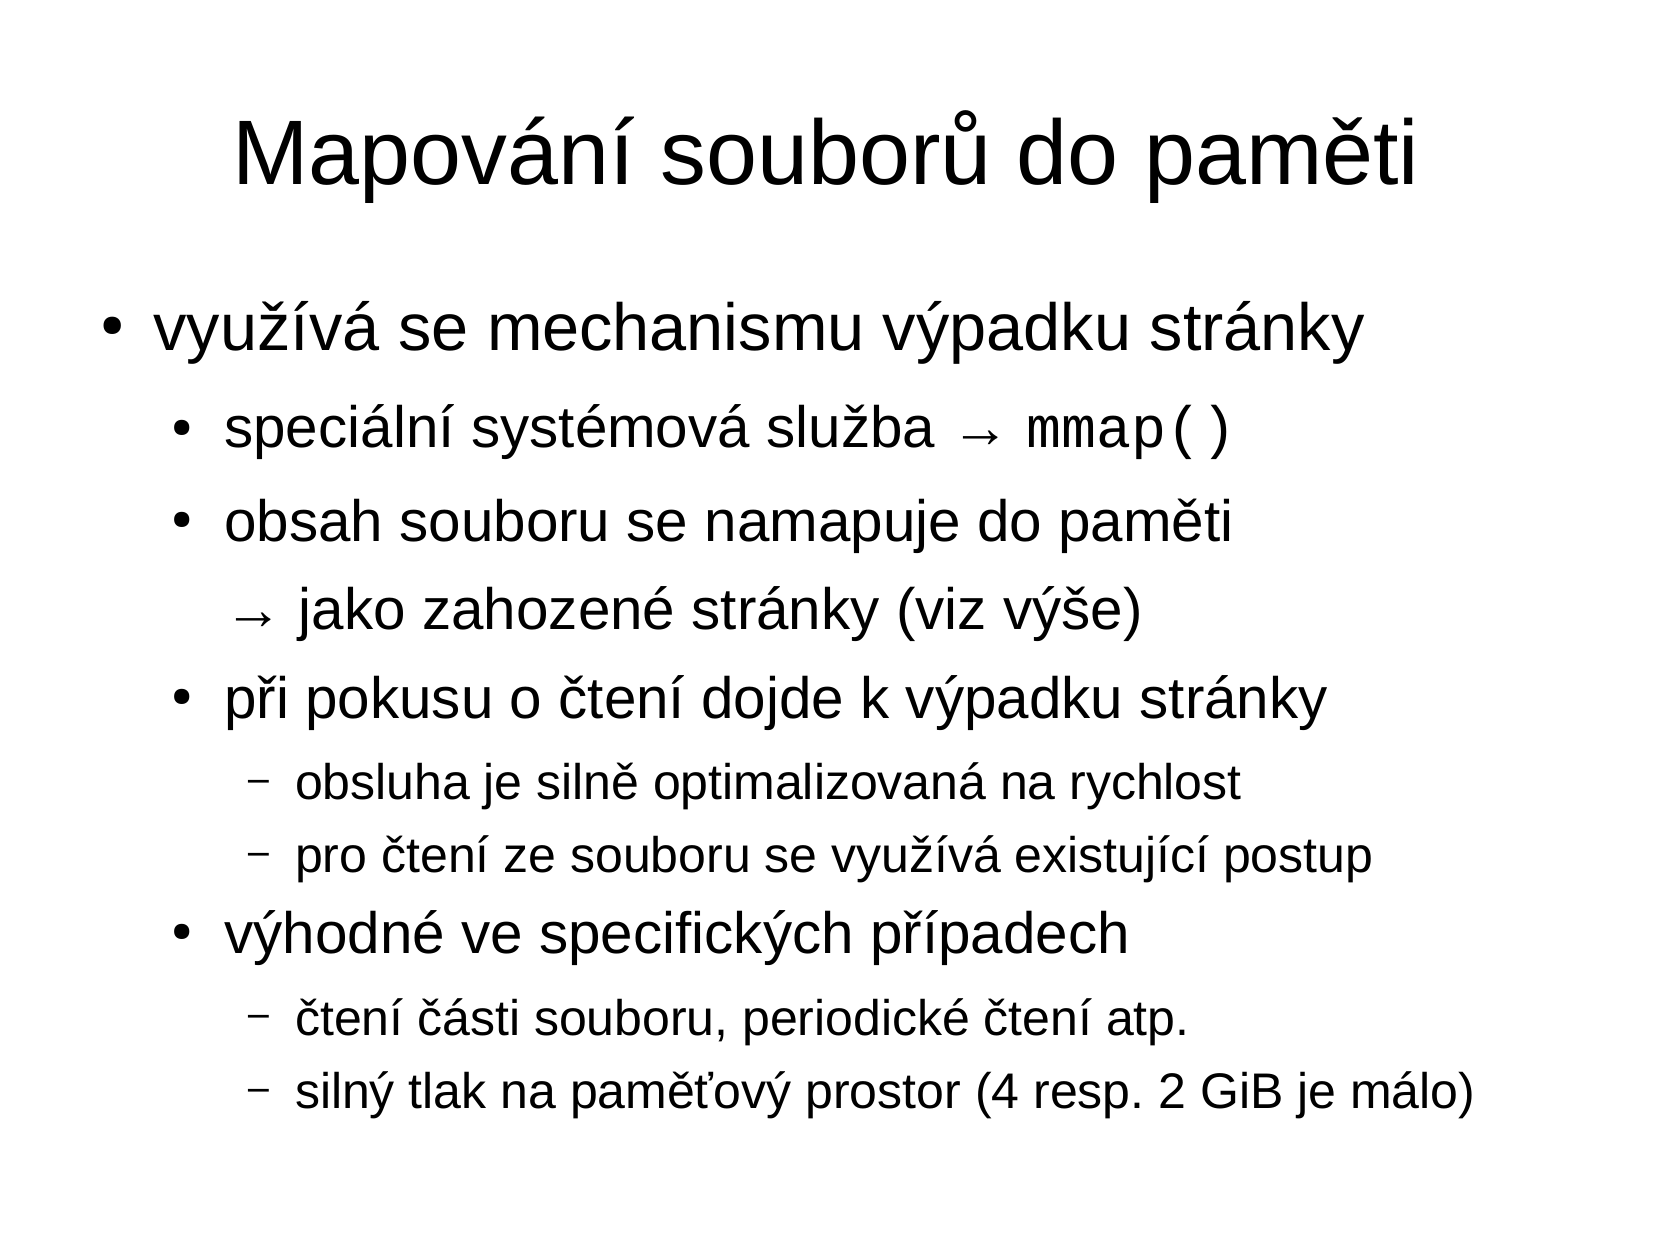

# Mapování souborů do paměti
využívá se mechanismu výpadku stránky
speciální systémová služba → mmap()
obsah souboru se namapuje do paměti
→ jako zahozené stránky (viz výše)
při pokusu o čtení dojde k výpadku stránky
obsluha je silně optimalizovaná na rychlost
pro čtení ze souboru se využívá existující postup
výhodné ve specifických případech
čtení části souboru, periodické čtení atp.
silný tlak na paměťový prostor (4 resp. 2 GiB je málo)